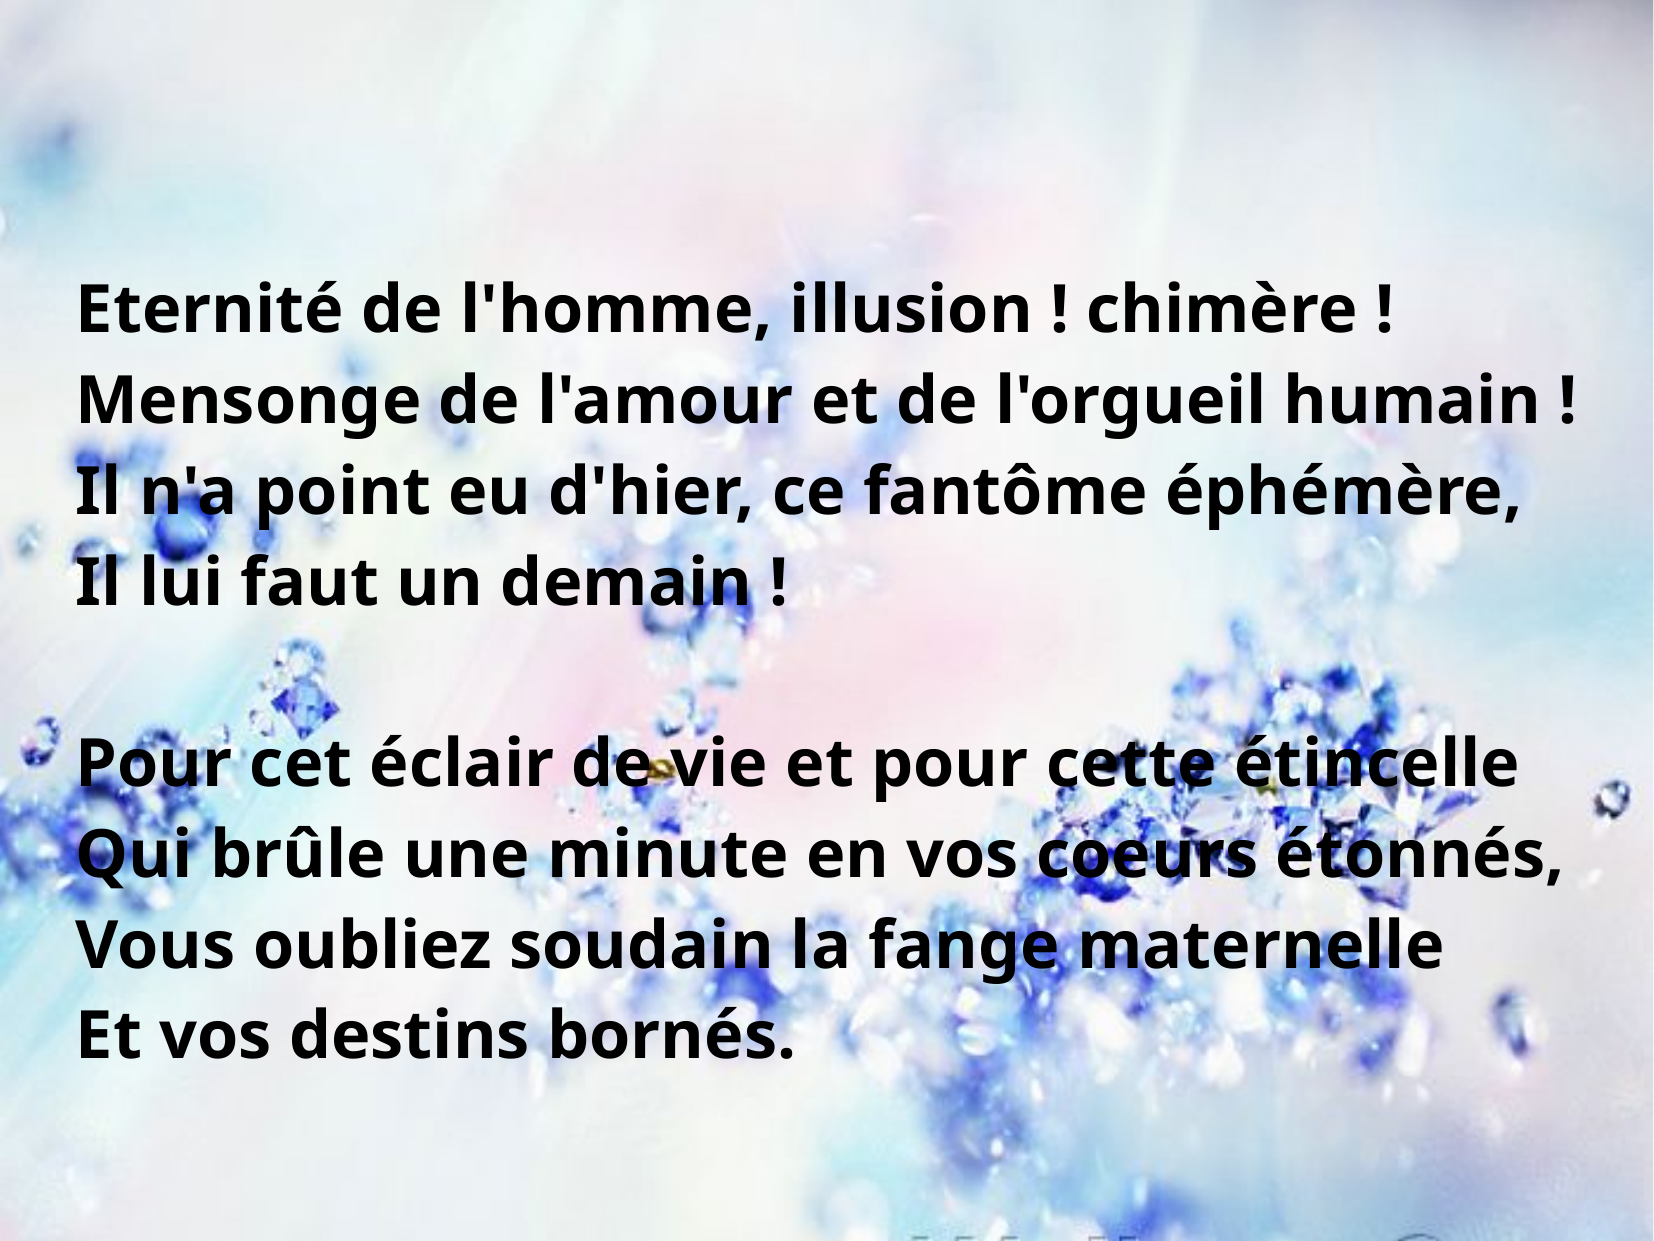

Eternité de l'homme, illusion ! chimère !
Mensonge de l'amour et de l'orgueil humain !
Il n'a point eu d'hier, ce fantôme éphémère,
Il lui faut un demain !
Pour cet éclair de vie et pour cette étincelle
Qui brûle une minute en vos coeurs étonnés,
Vous oubliez soudain la fange maternelle
Et vos destins bornés.
#